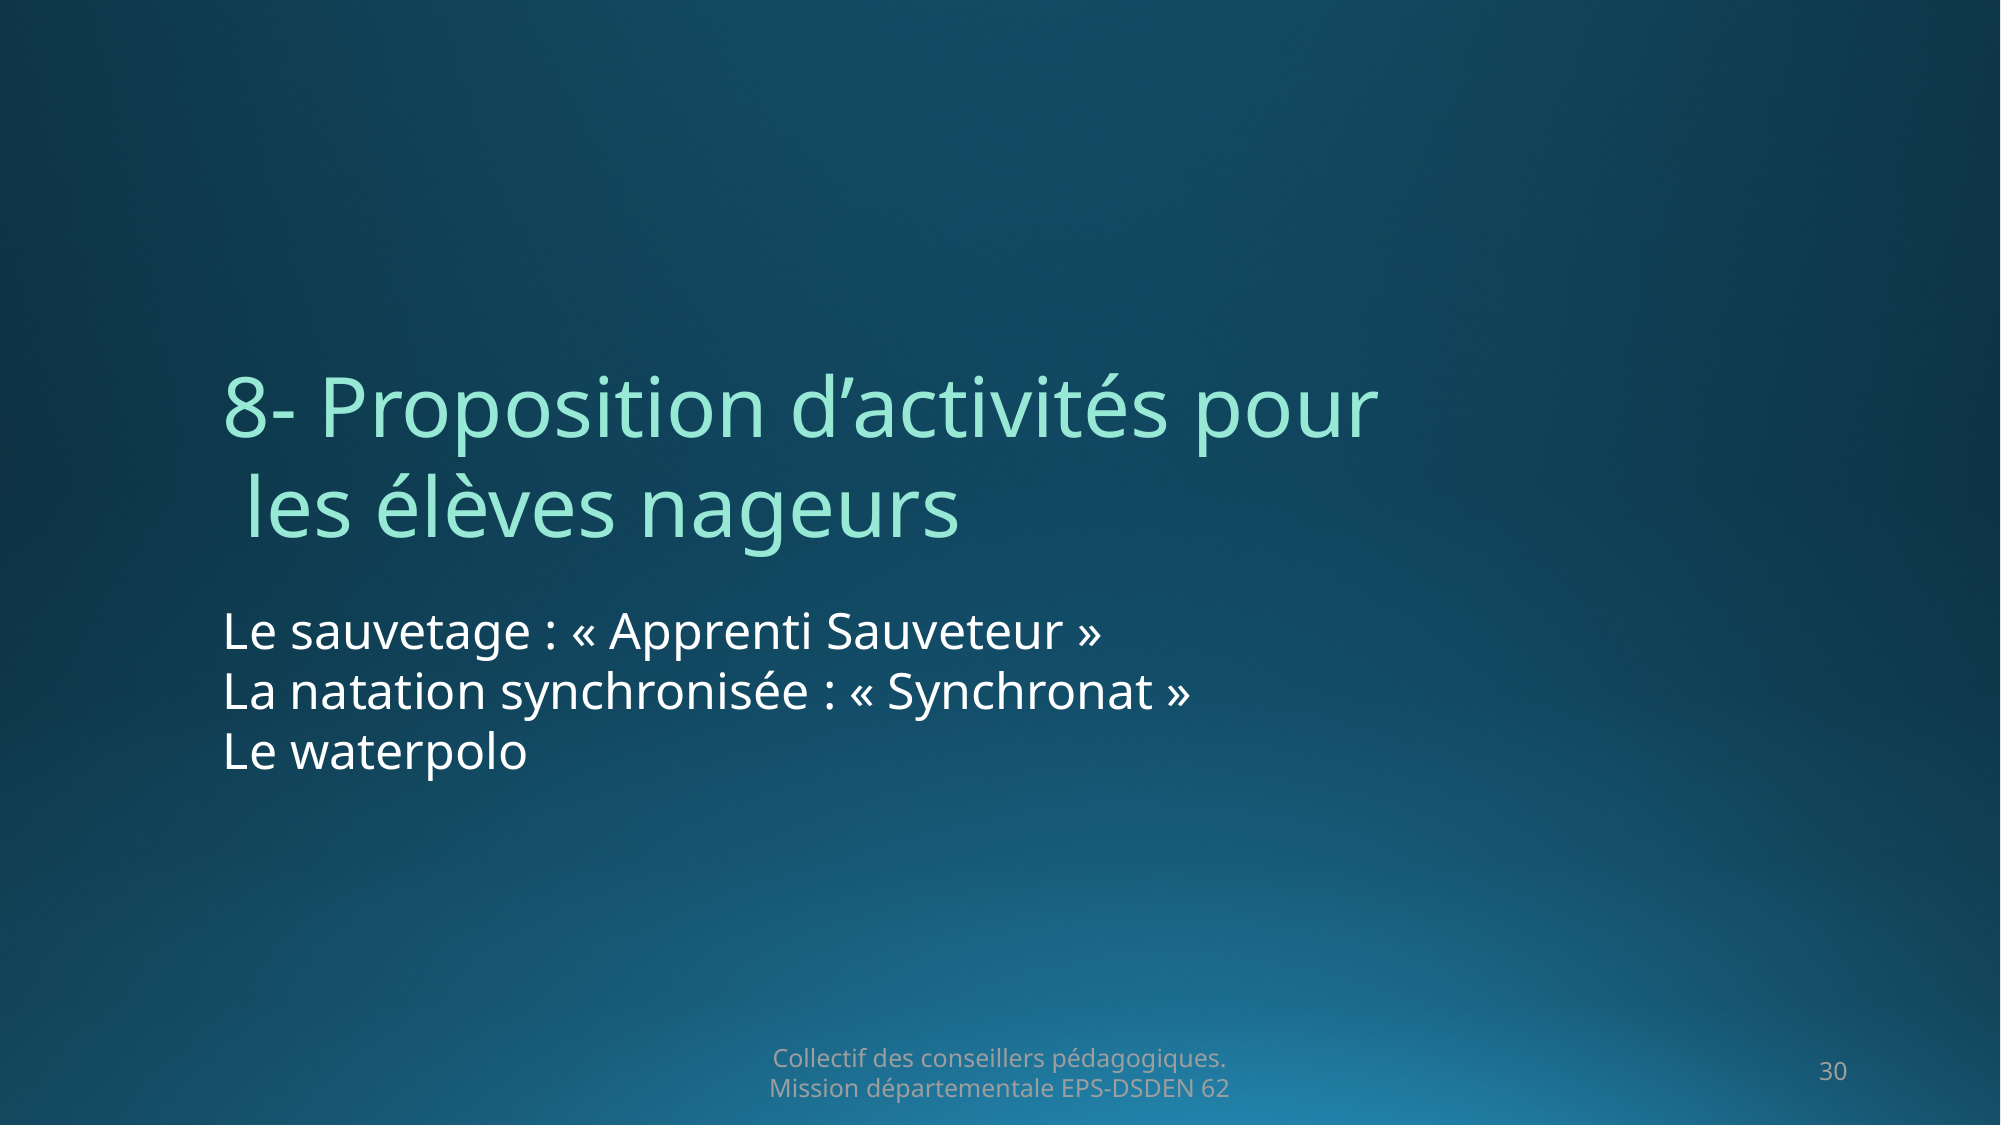

8- Proposition d’activités pour
 les élèves nageurs
Le sauvetage : « Apprenti Sauveteur »
La natation synchronisée : « Synchronat »
Le waterpolo
Collectif des conseillers pédagogiques.
Mission départementale EPS-DSDEN 62